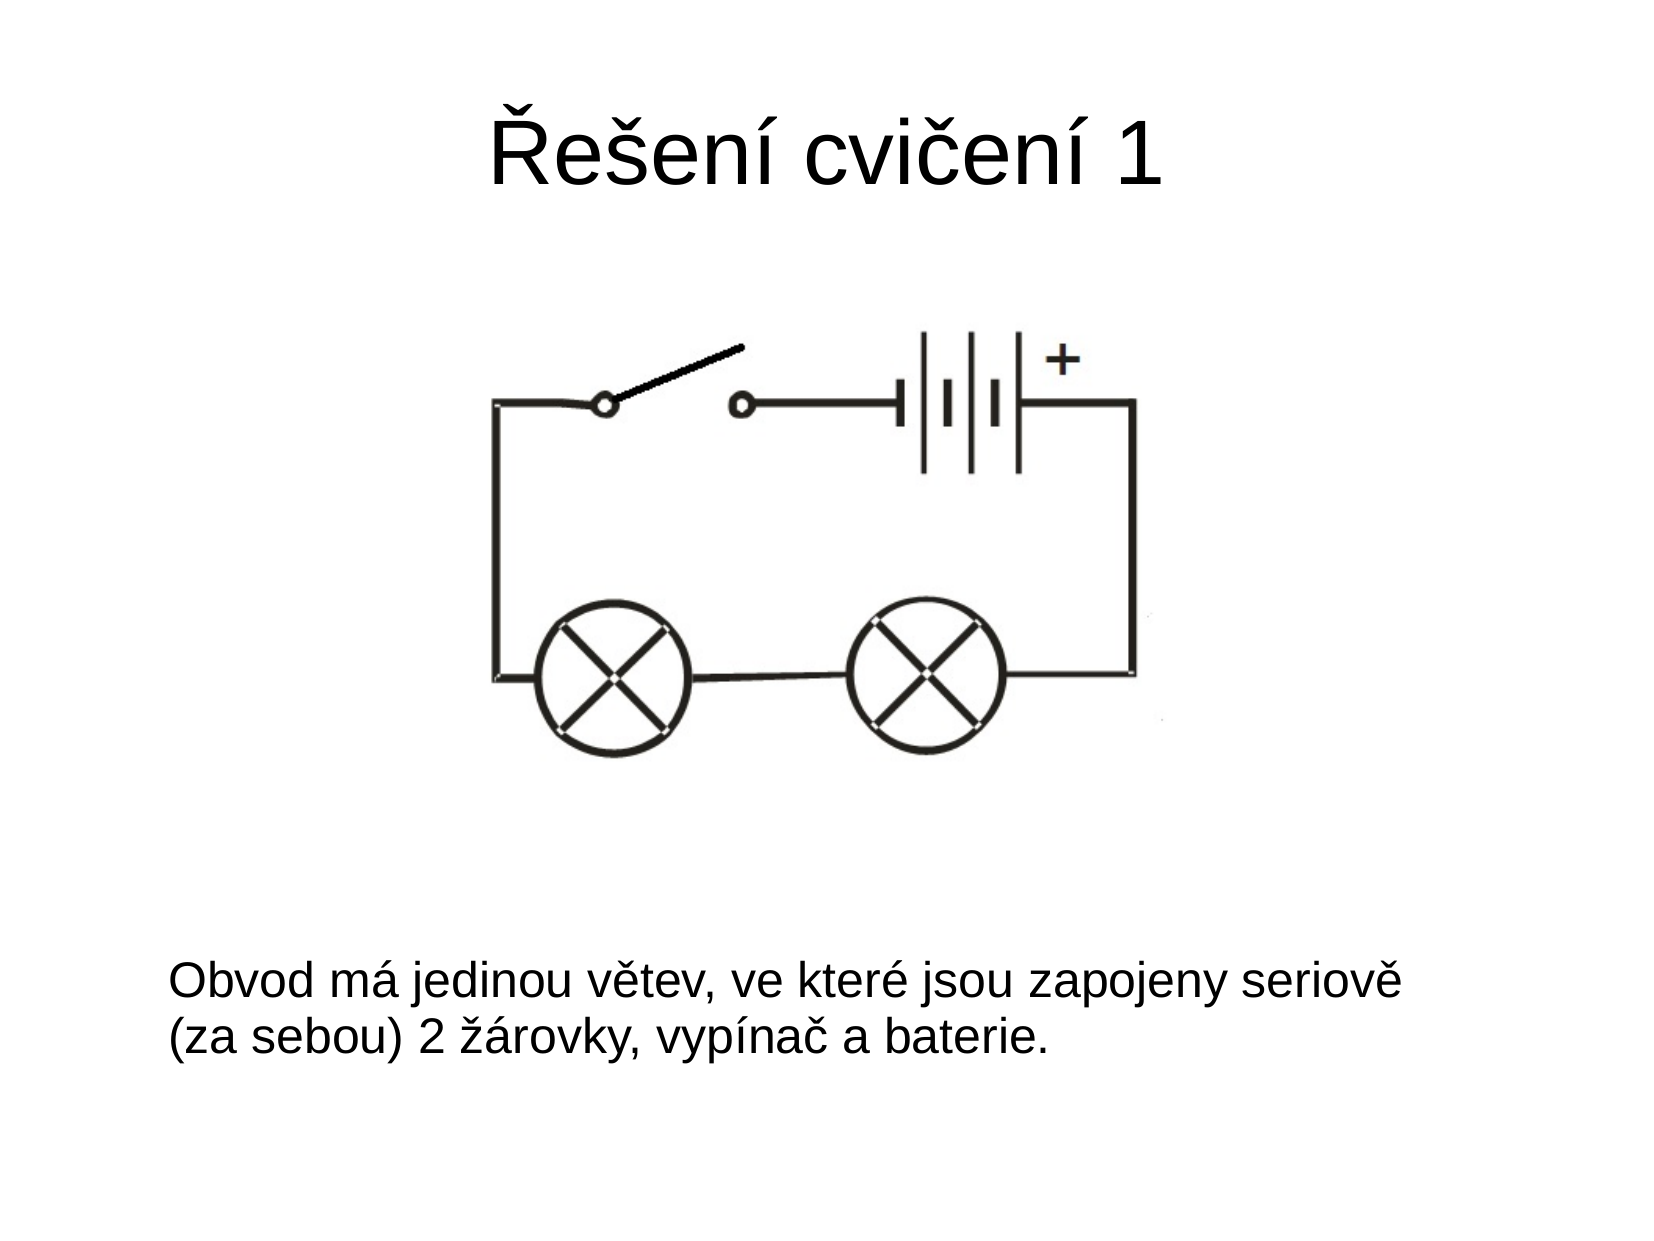

# Řešení cvičení 1
Obvod má jedinou větev, ve které jsou zapojeny seriově (za sebou) 2 žárovky, vypínač a baterie.